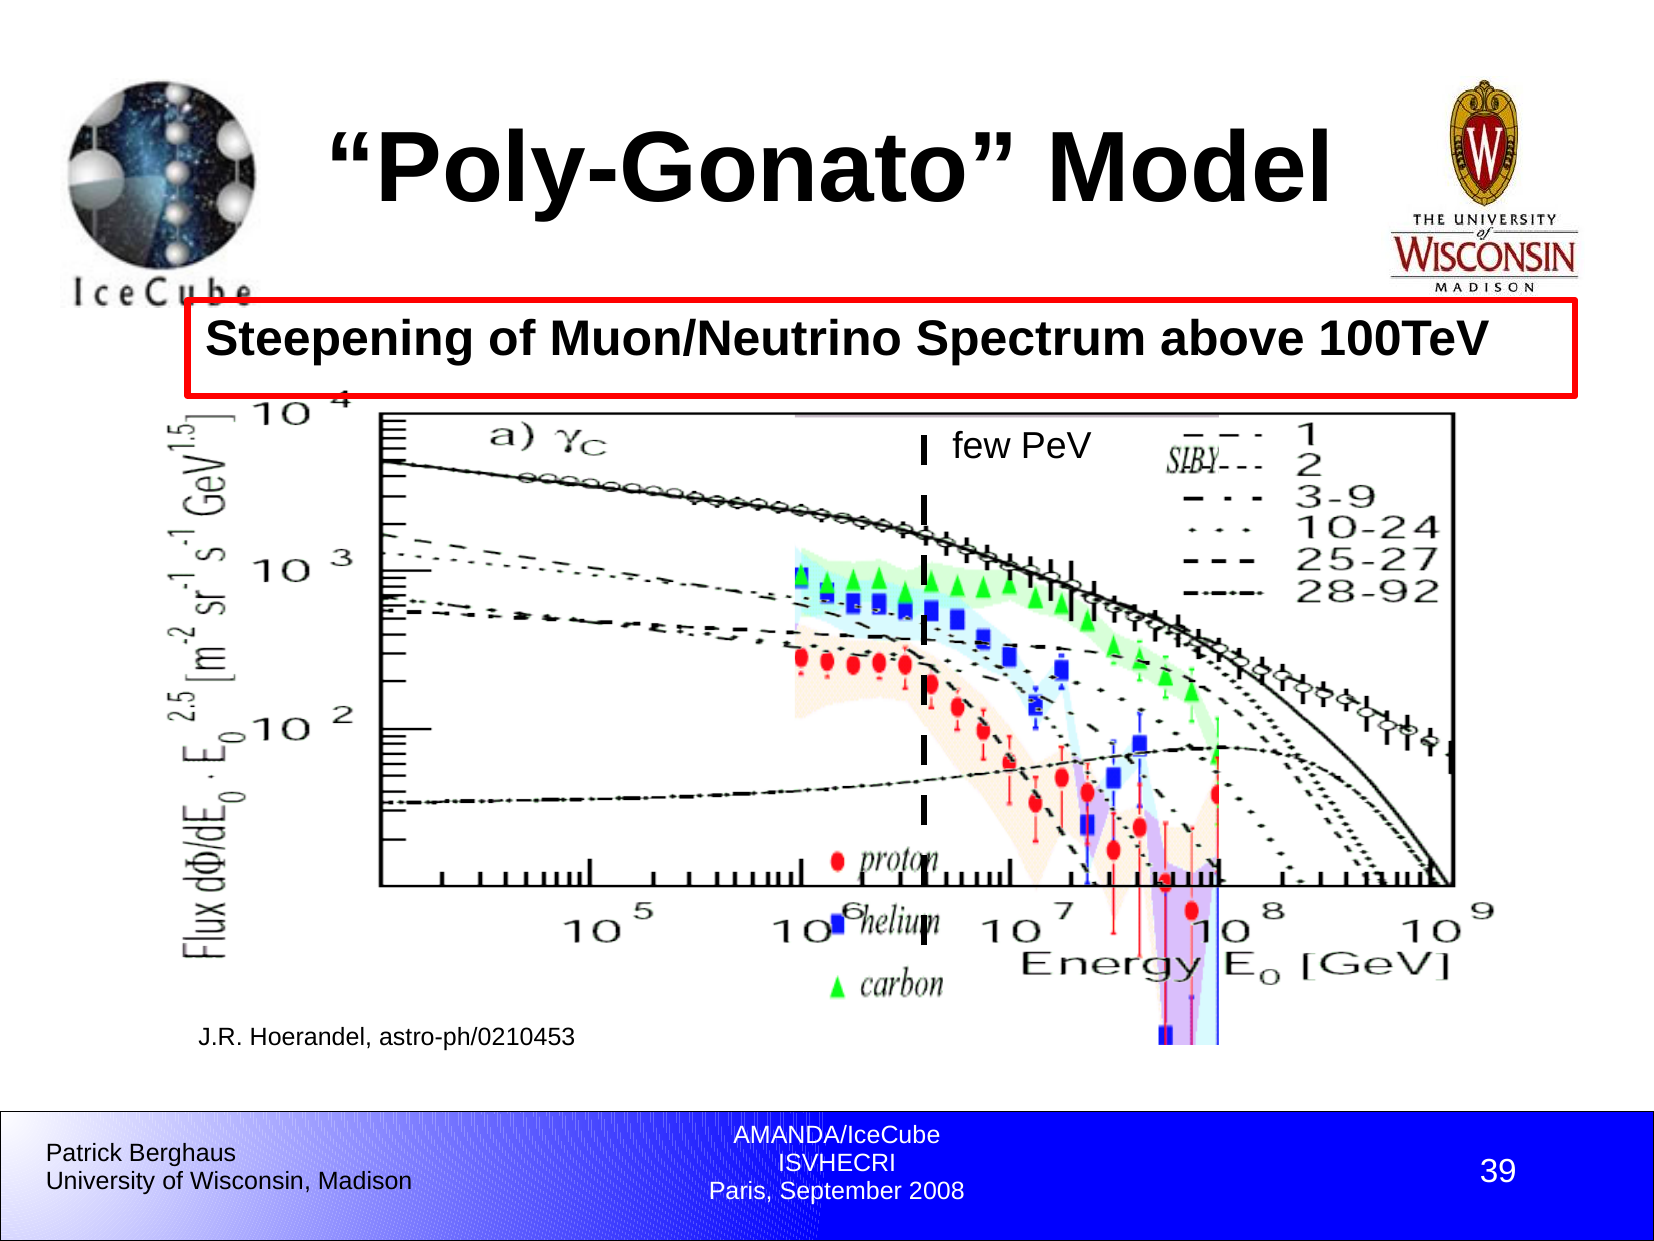

“Poly-Gonato” Model
Steepening of Muon/Neutrino Spectrum above 100TeV
few PeV
J.R. Hoerandel, astro-ph/0210453